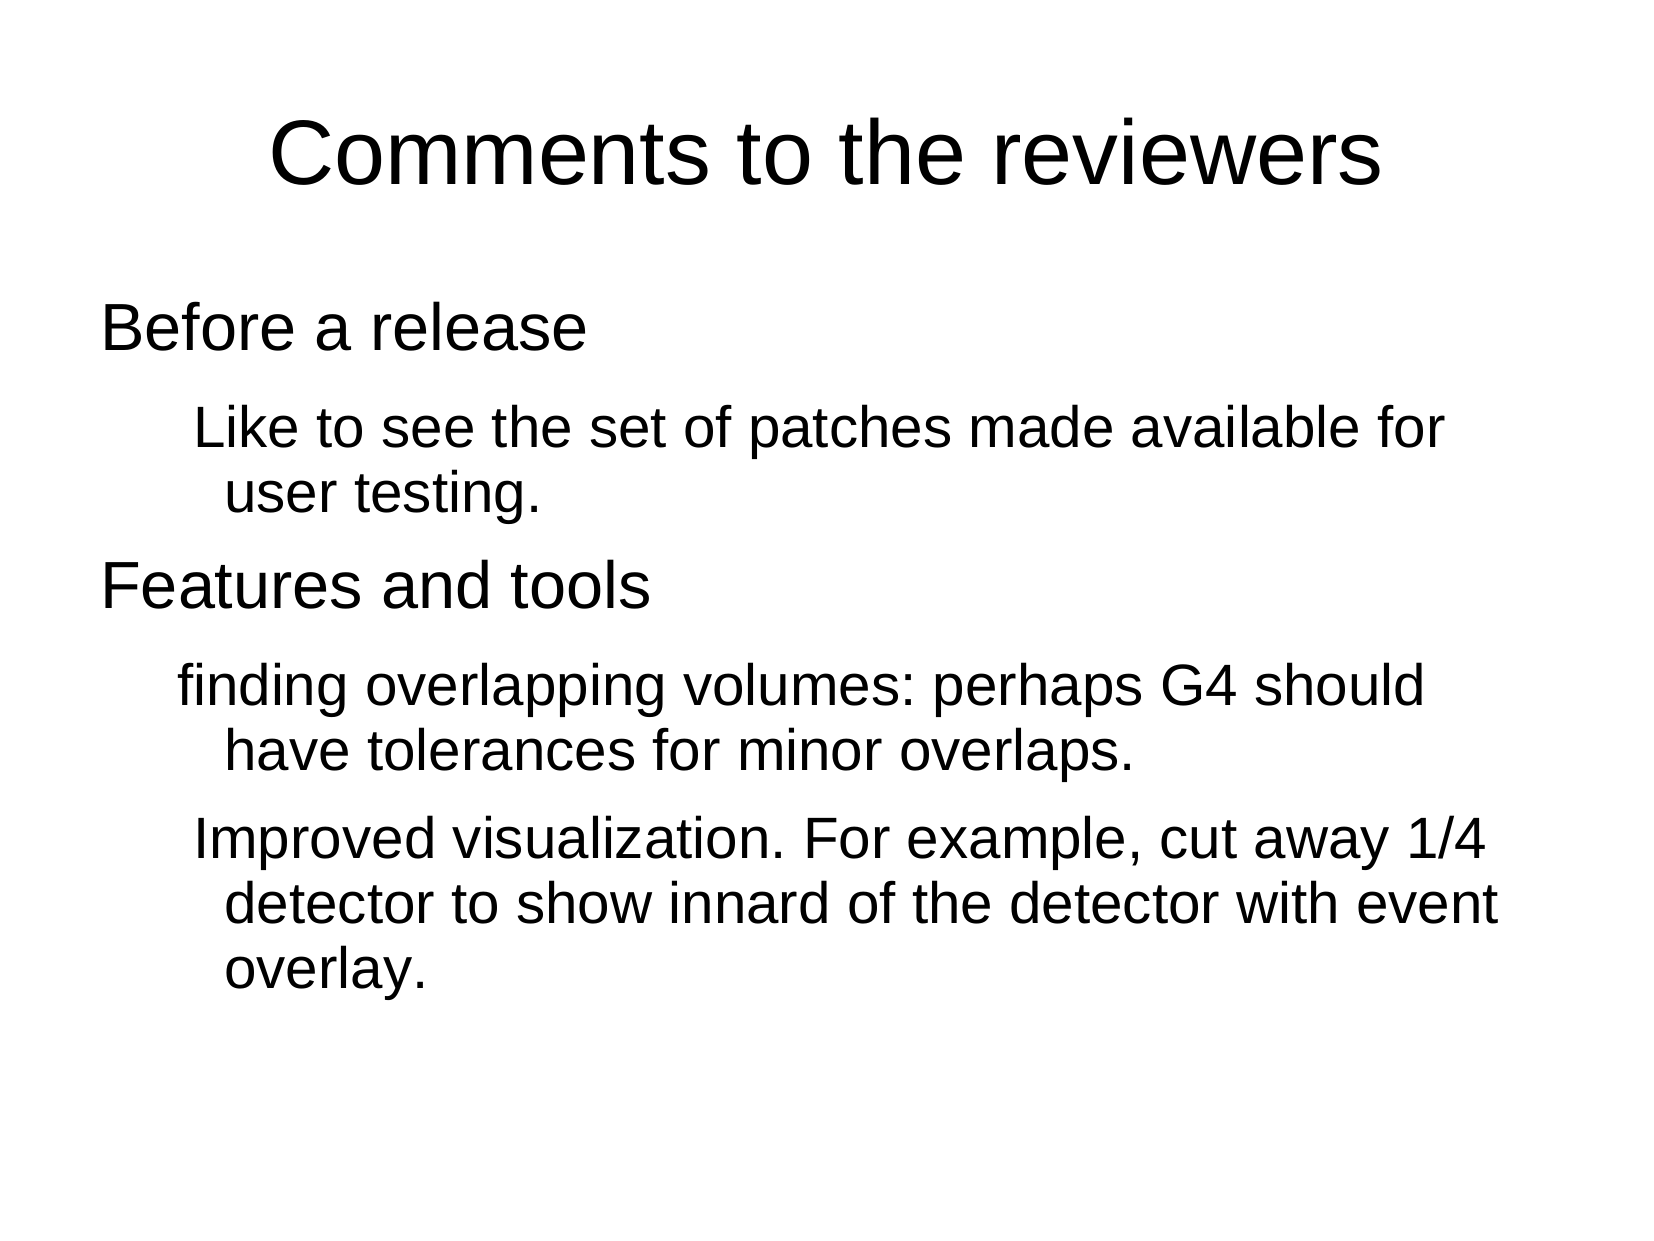

# Comments to the reviewers
Before a release
 Like to see the set of patches made available for user testing.
Features and tools
finding overlapping volumes: perhaps G4 should have tolerances for minor overlaps.
 Improved visualization. For example, cut away 1/4 detector to show innard of the detector with event overlay.